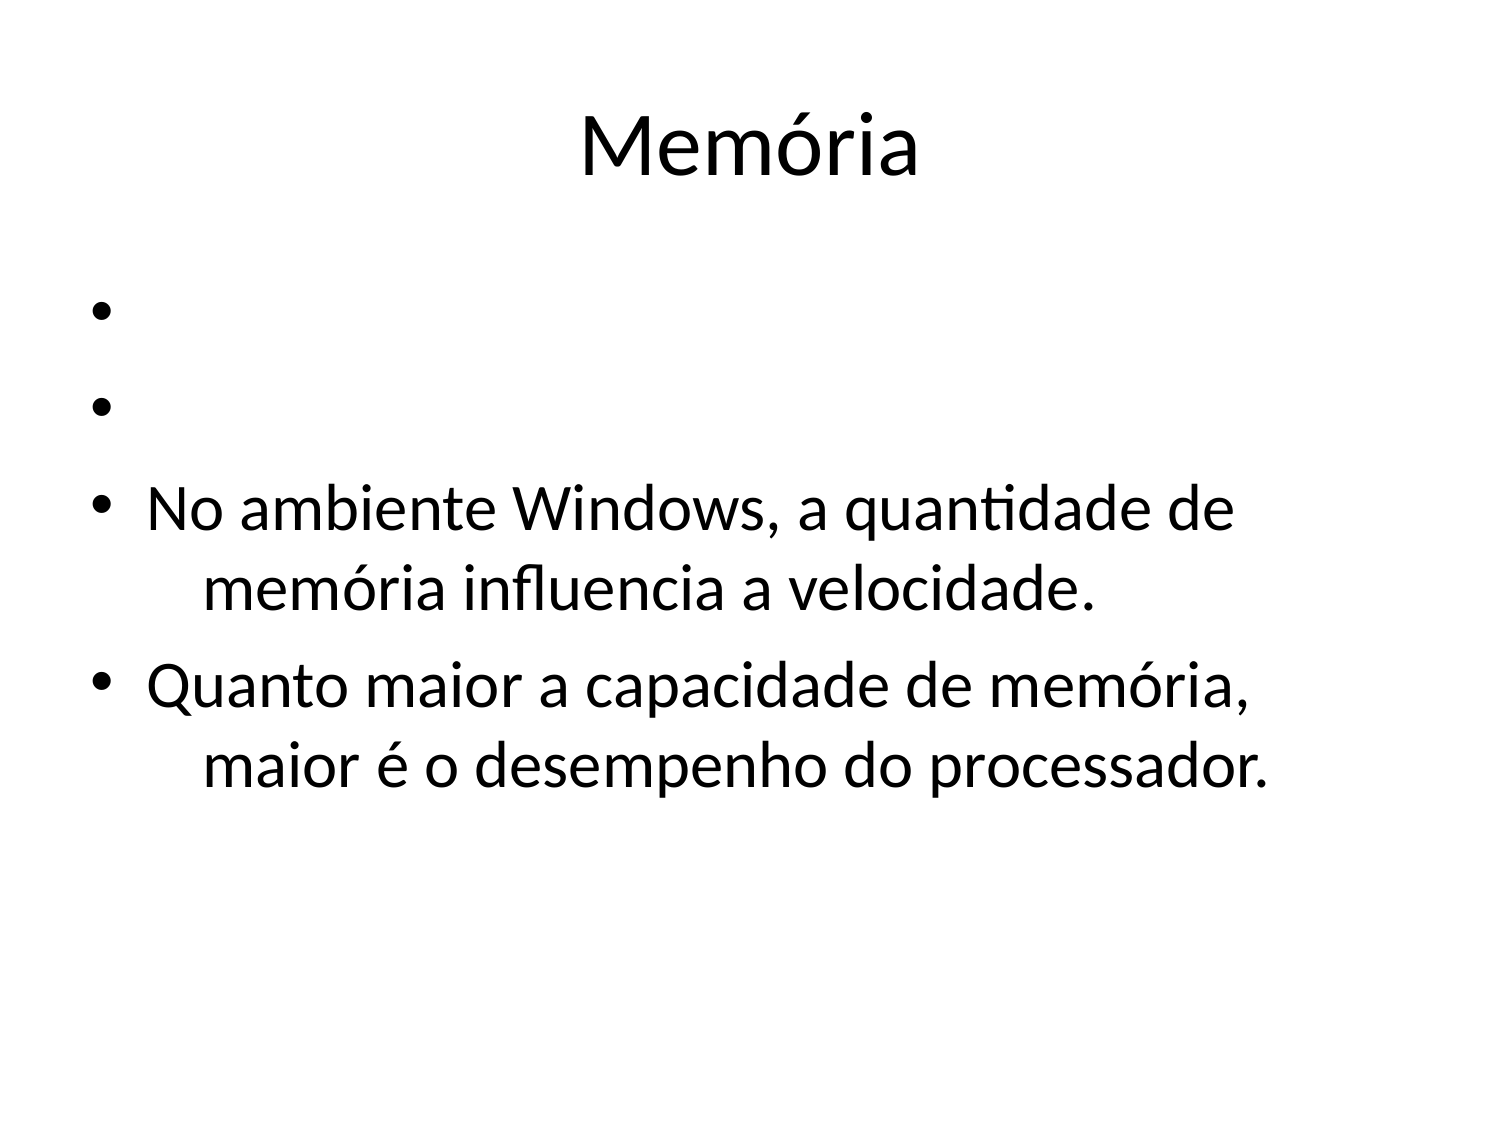

# Memória
No ambiente Windows, a quantidade de memória influencia a velocidade.
Quanto maior a capacidade de memória, maior é o desempenho do processador.